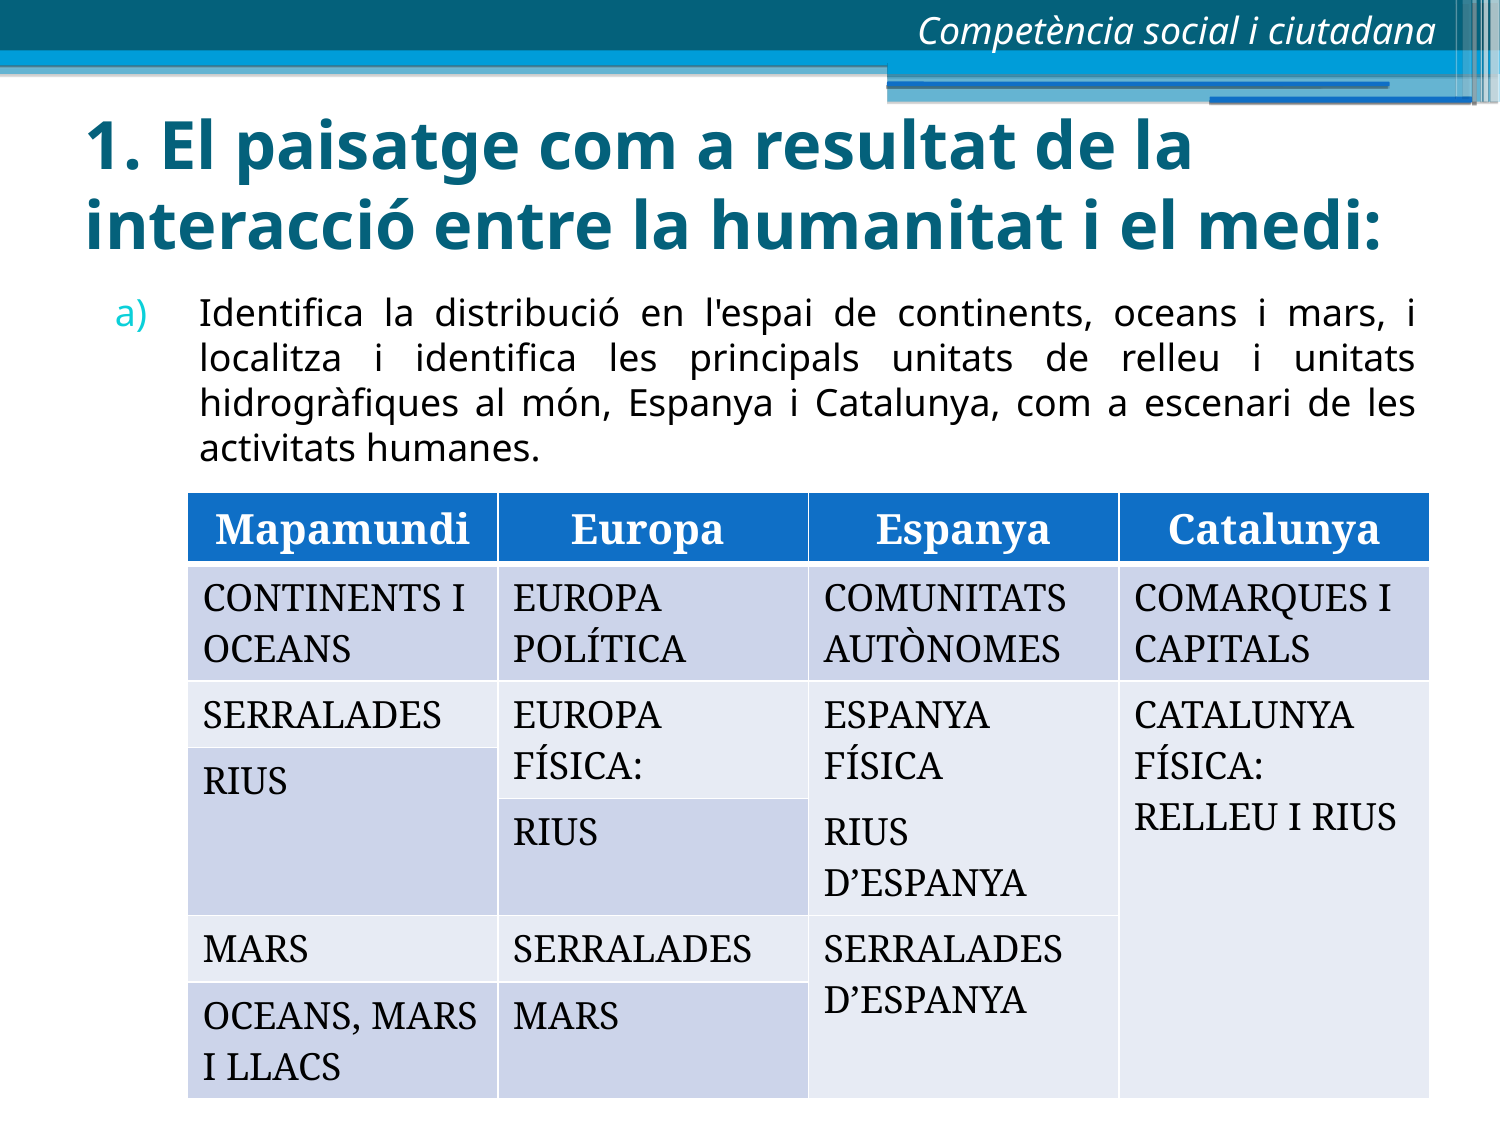

Competència social i ciutadana
# 1. El paisatge com a resultat de la interacció entre la humanitat i el medi:
Identifica la distribució en l'espai de continents, oceans i mars, i localitza i identifica les principals unitats de relleu i unitats hidrogràfiques al món, Espanya i Catalunya, com a escenari de les activitats humanes.
| Mapamundi | Europa | Espanya | Catalunya |
| --- | --- | --- | --- |
| CONTINENTS I OCEANS | EUROPA POLÍTICA | COMUNITATS AUTÒNOMES | COMARQUES I CAPITALS |
| SERRALADES | EUROPA FÍSICA: | ESPANYA FÍSICA | CATALUNYA FÍSICA: RELLEU I RIUS |
| RIUS | | | |
| | | RIUS D’ESPANYA | |
| | RIUS | | |
| MARS | SERRALADES | SERRALADES D’ESPANYA | |
| OCEANS, MARS I LLACS | MARS | | |